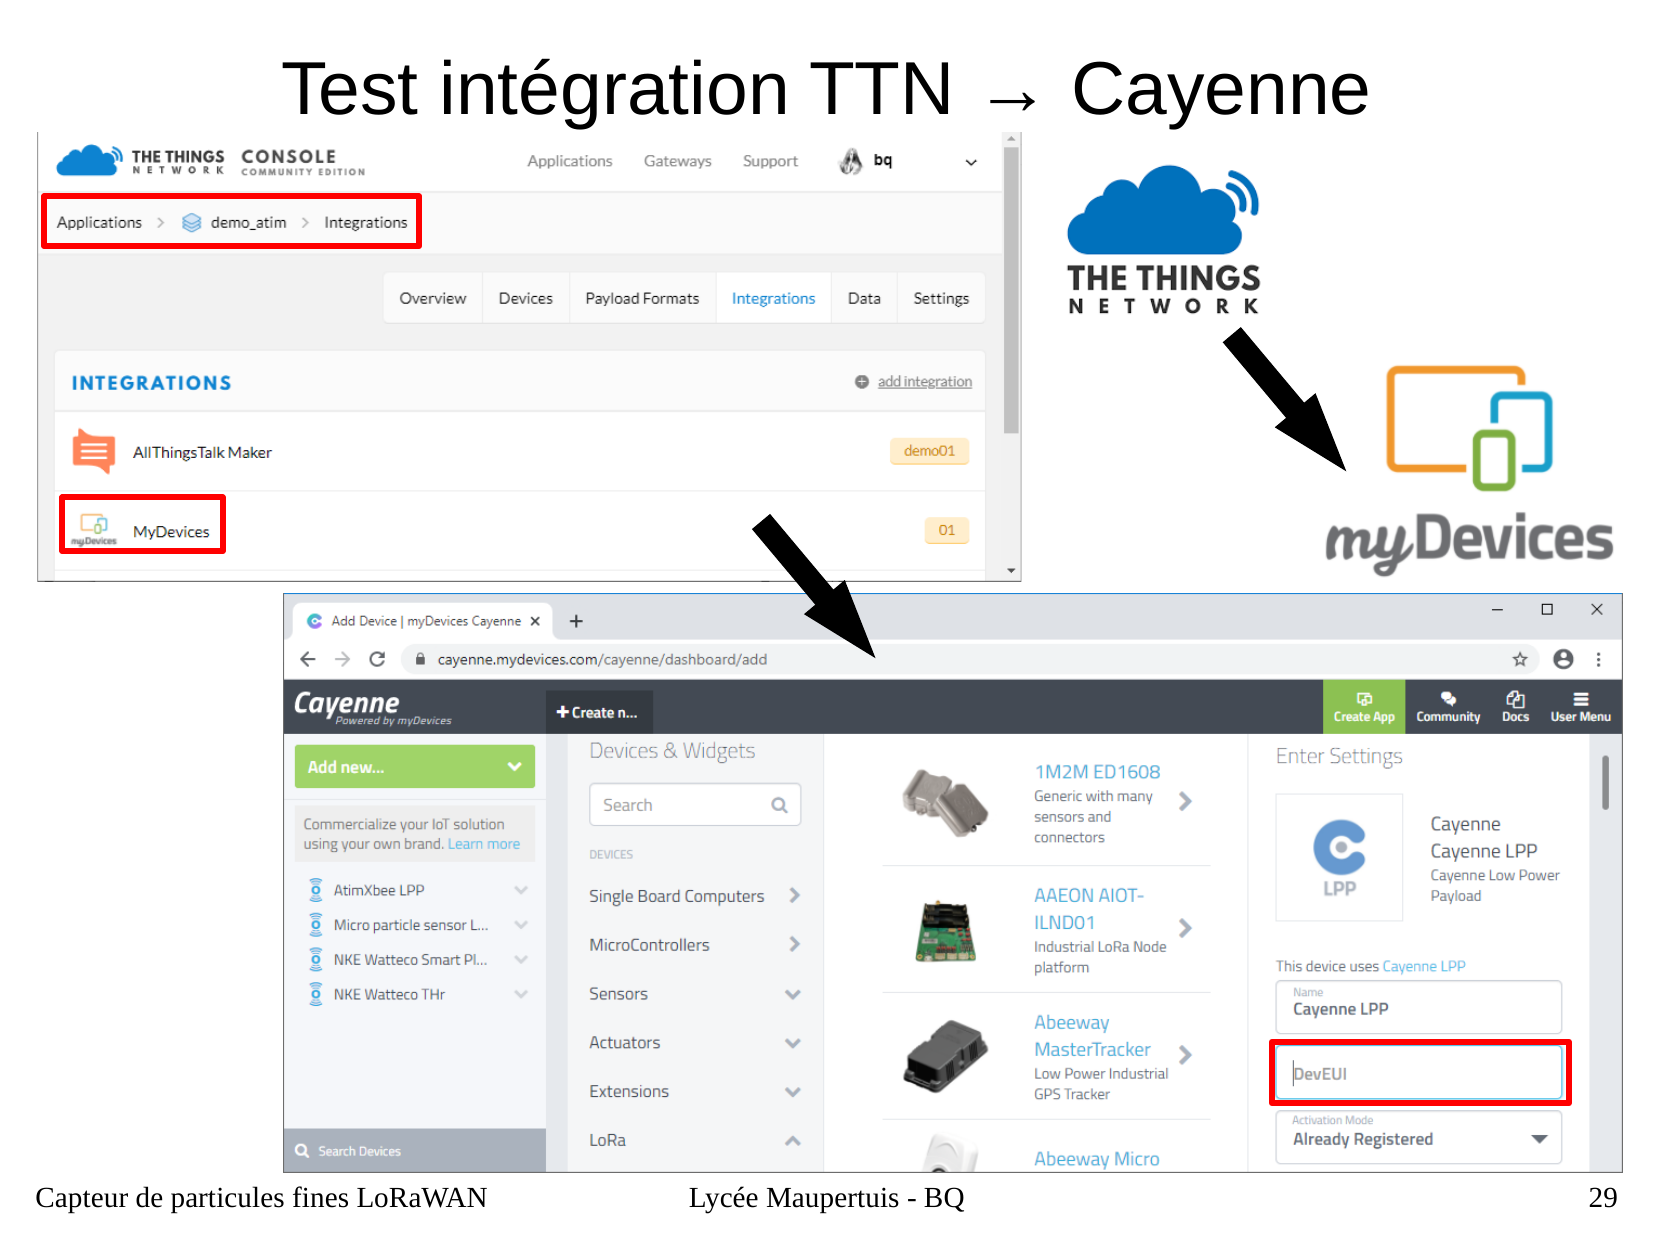

# Test intégration TTN → Cayenne
Capteur de particules fines LoRaWAN
Lycée Maupertuis - BQ
29